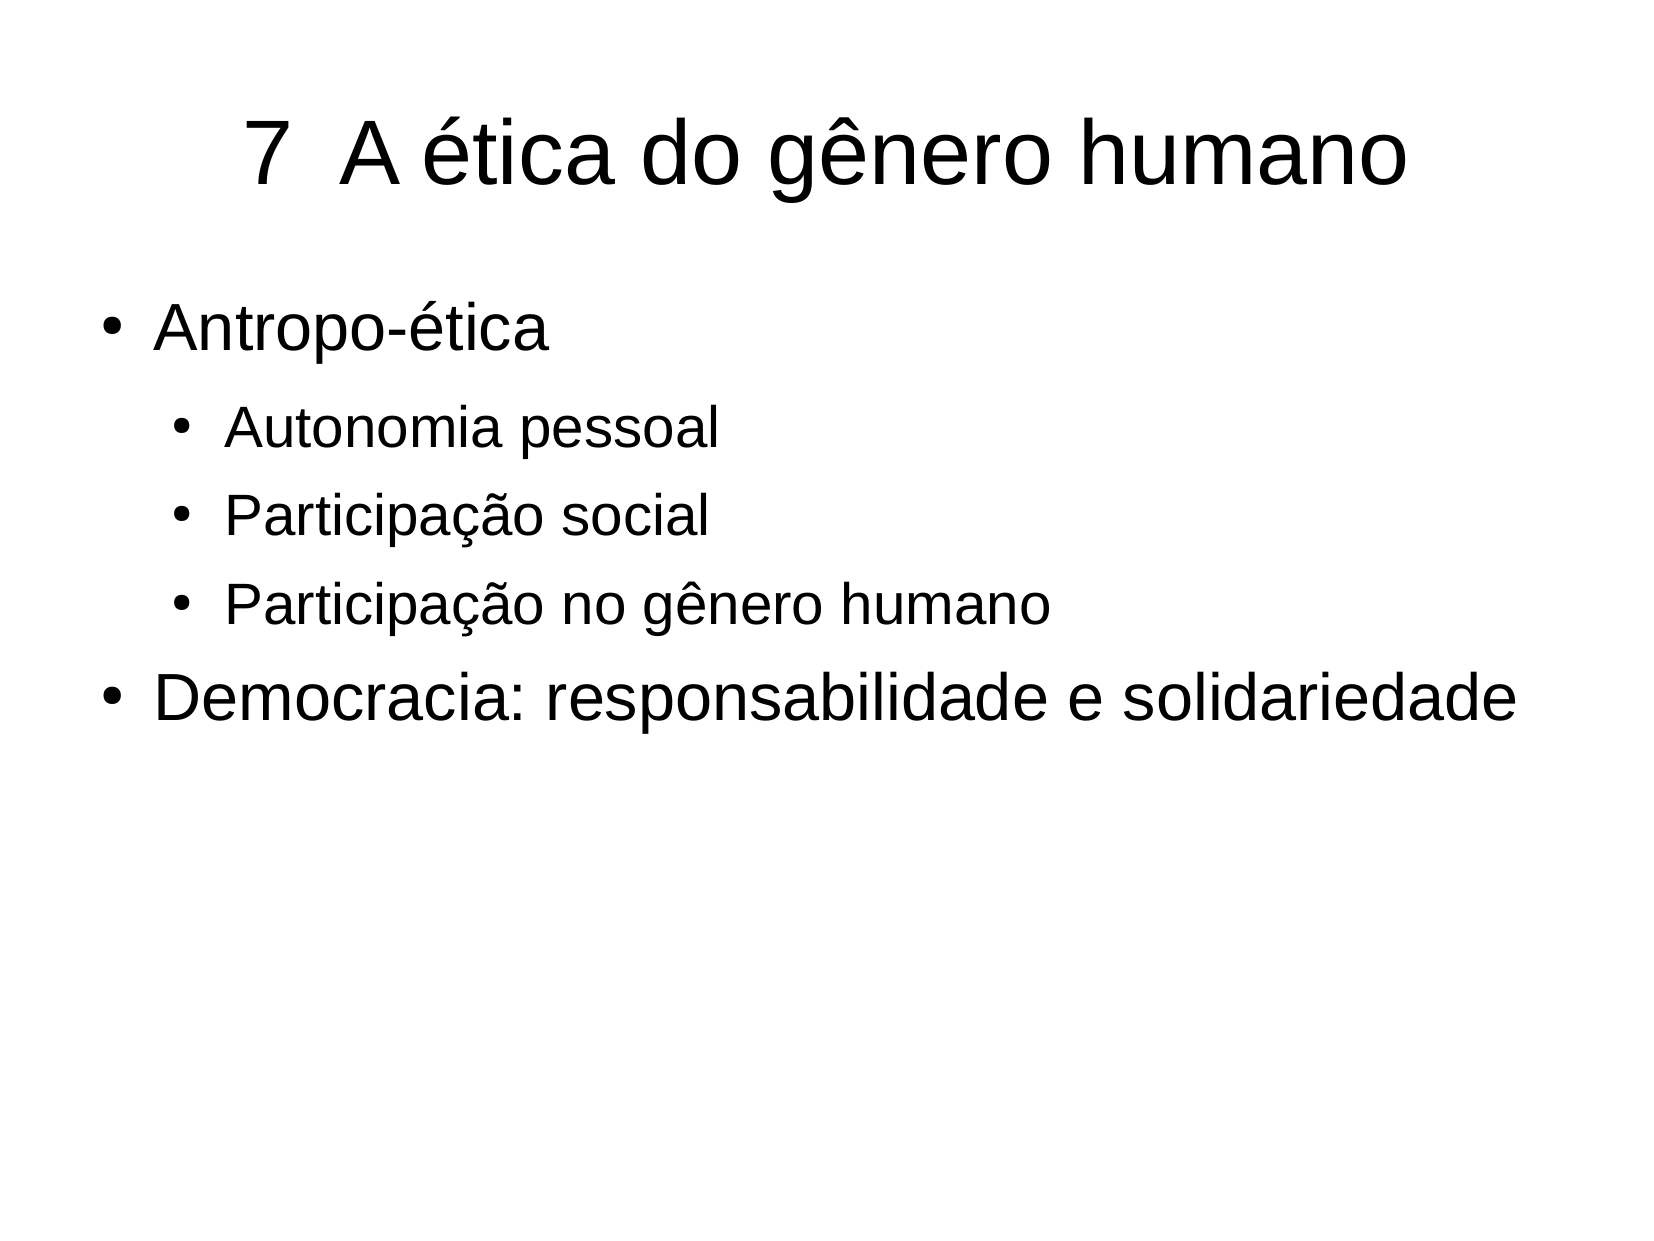

# 7 A ética do gênero humano
Antropo-ética
Autonomia pessoal
Participação social
Participação no gênero humano
Democracia: responsabilidade e solidariedade